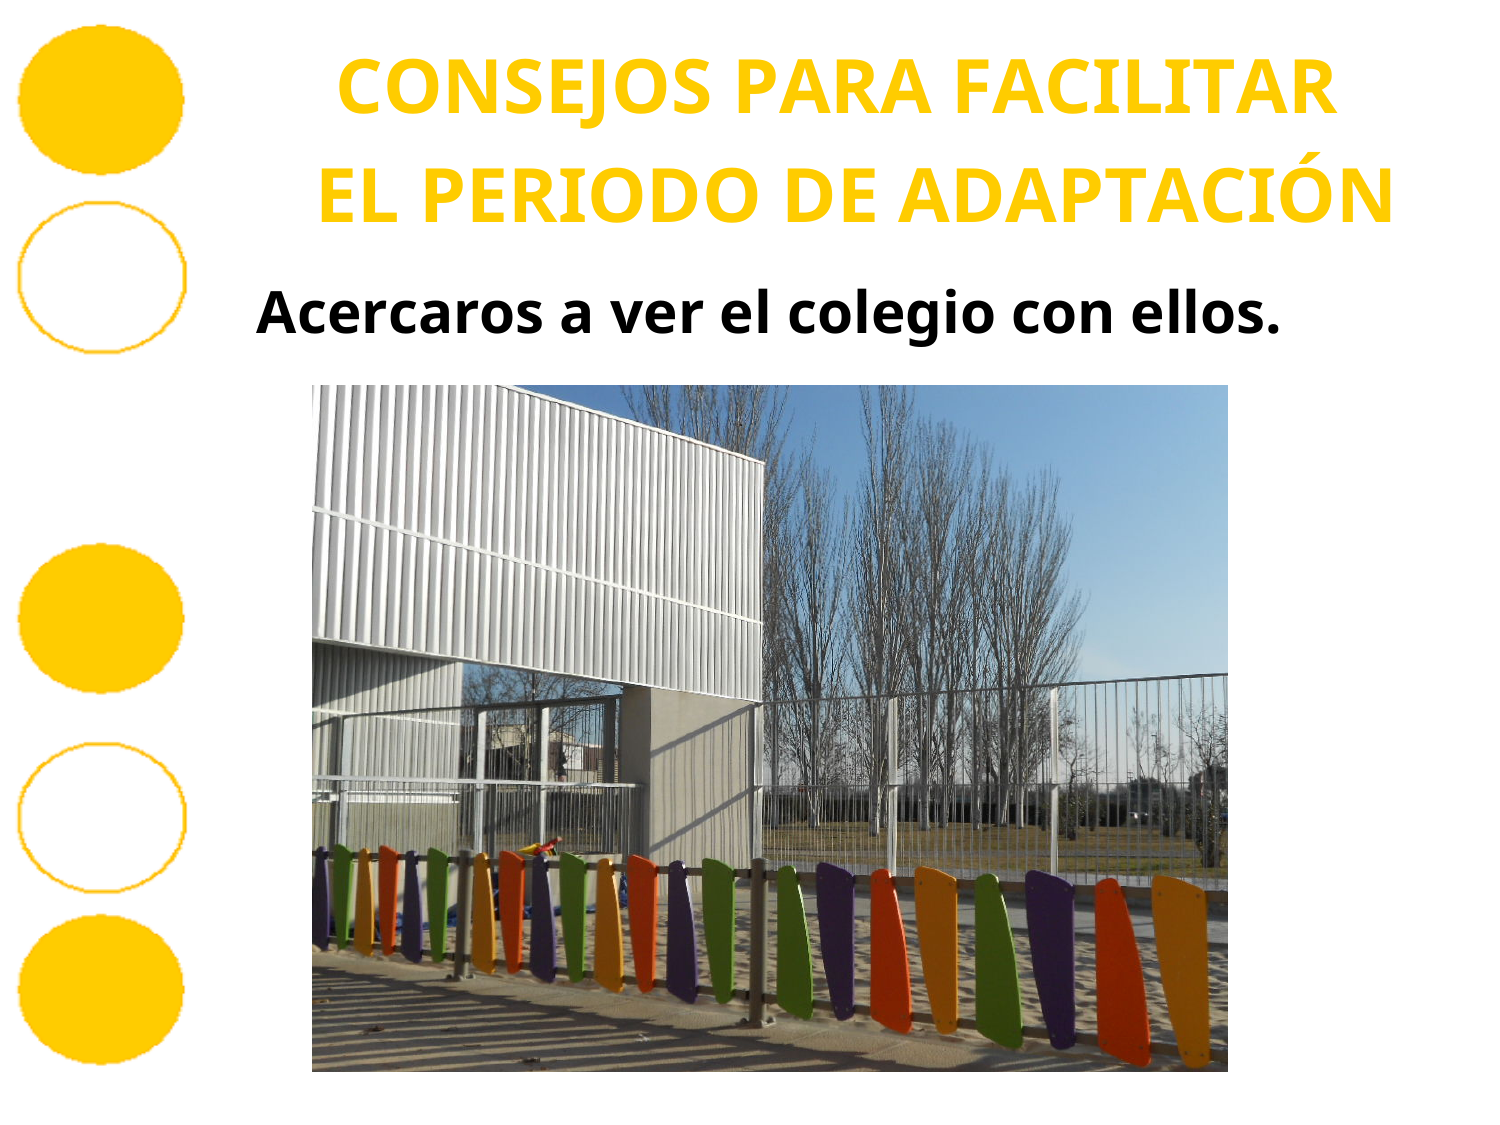

CONSEJOS PARA FACILITAR
EL PERIODO DE ADAPTACIÓN
Acercaros a ver el colegio con ellos.